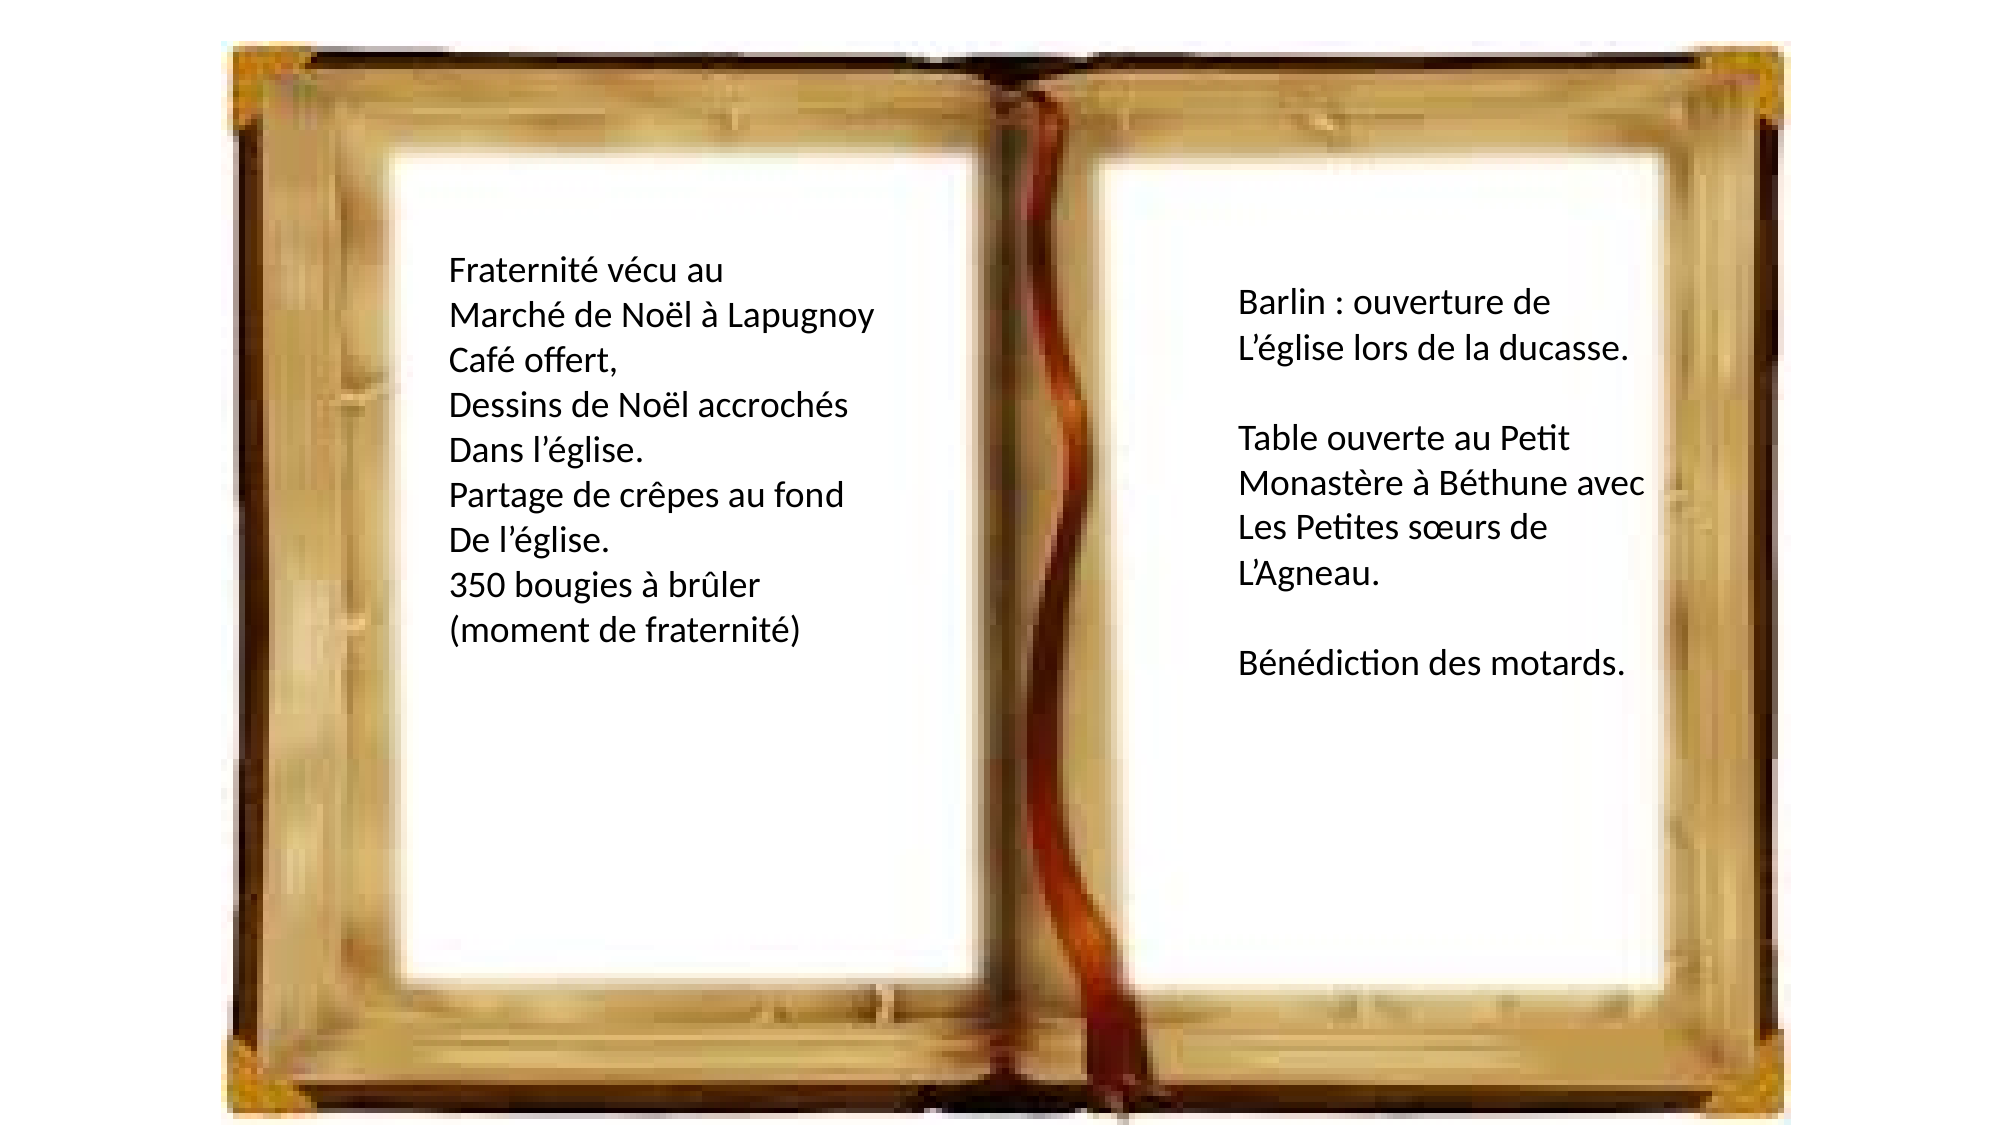

Fraternité vécu au
Marché de Noël à Lapugnoy
Café offert,
Dessins de Noël accrochés
Dans l’église.
Partage de crêpes au fond
De l’église.
350 bougies à brûler
(moment de fraternité)
Barlin : ouverture de
L’église lors de la ducasse.
Table ouverte au Petit
Monastère à Béthune avec
Les Petites sœurs de
L’Agneau.
Bénédiction des motards.